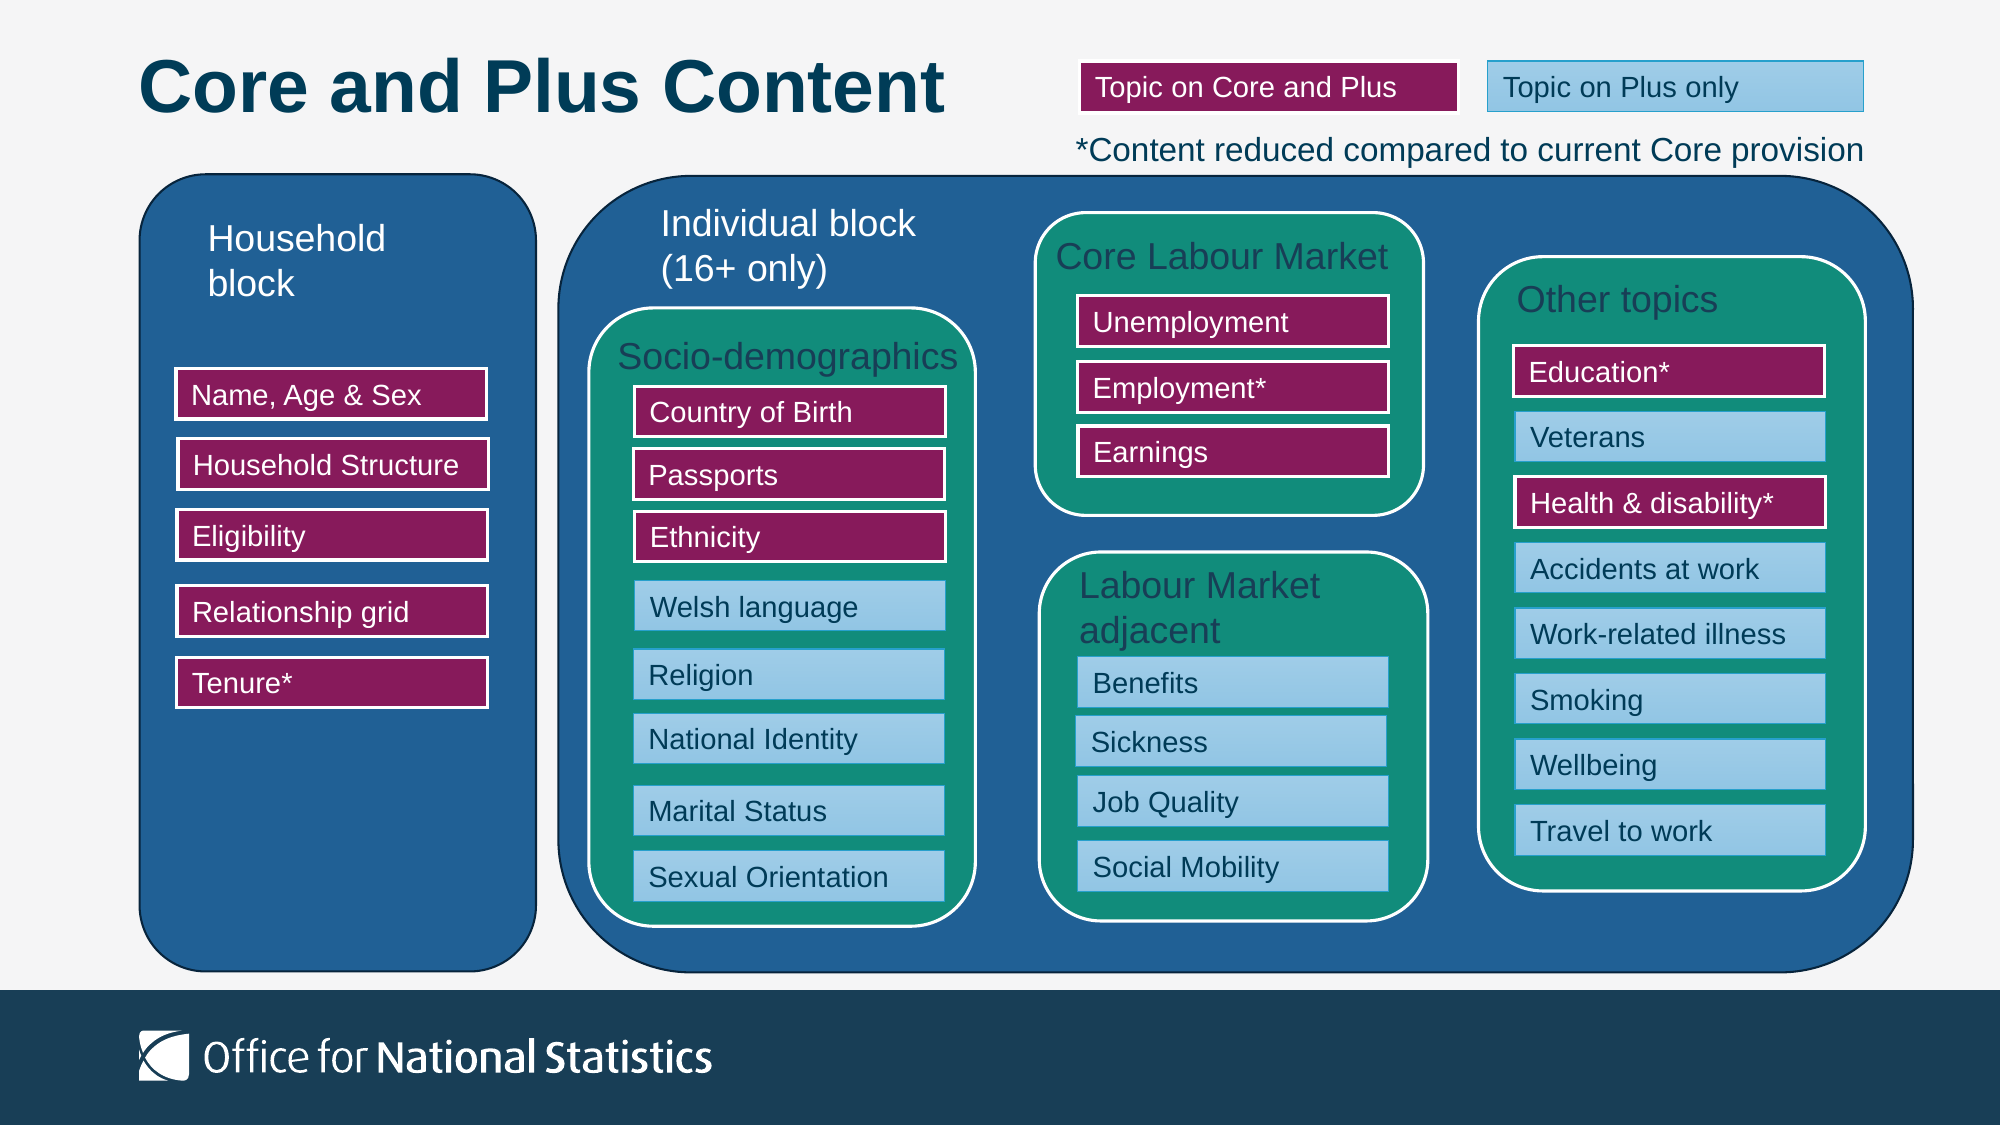

# Core and Plus Content
Topic on Core and Plus
Topic on Plus only
*Content reduced compared to current Core provision
Household block
Name, Age & Sex
Household Structure
Eligibility
Relationship grid
Tenure*
Individual block (16+ only)
Core Labour Market
Other topics
Unemployment
Socio-demographics
Education*
Employment*
Country of Birth
Veterans
Earnings
Passports
Health & disability*
Ethnicity
Accidents at work
Labour Market adjacent
Welsh language
Work-related illness
Religion
Benefits
Smoking
National Identity
Sickness
Wellbeing
Job Quality
Marital Status
Travel to work
Social Mobility
Sexual Orientation